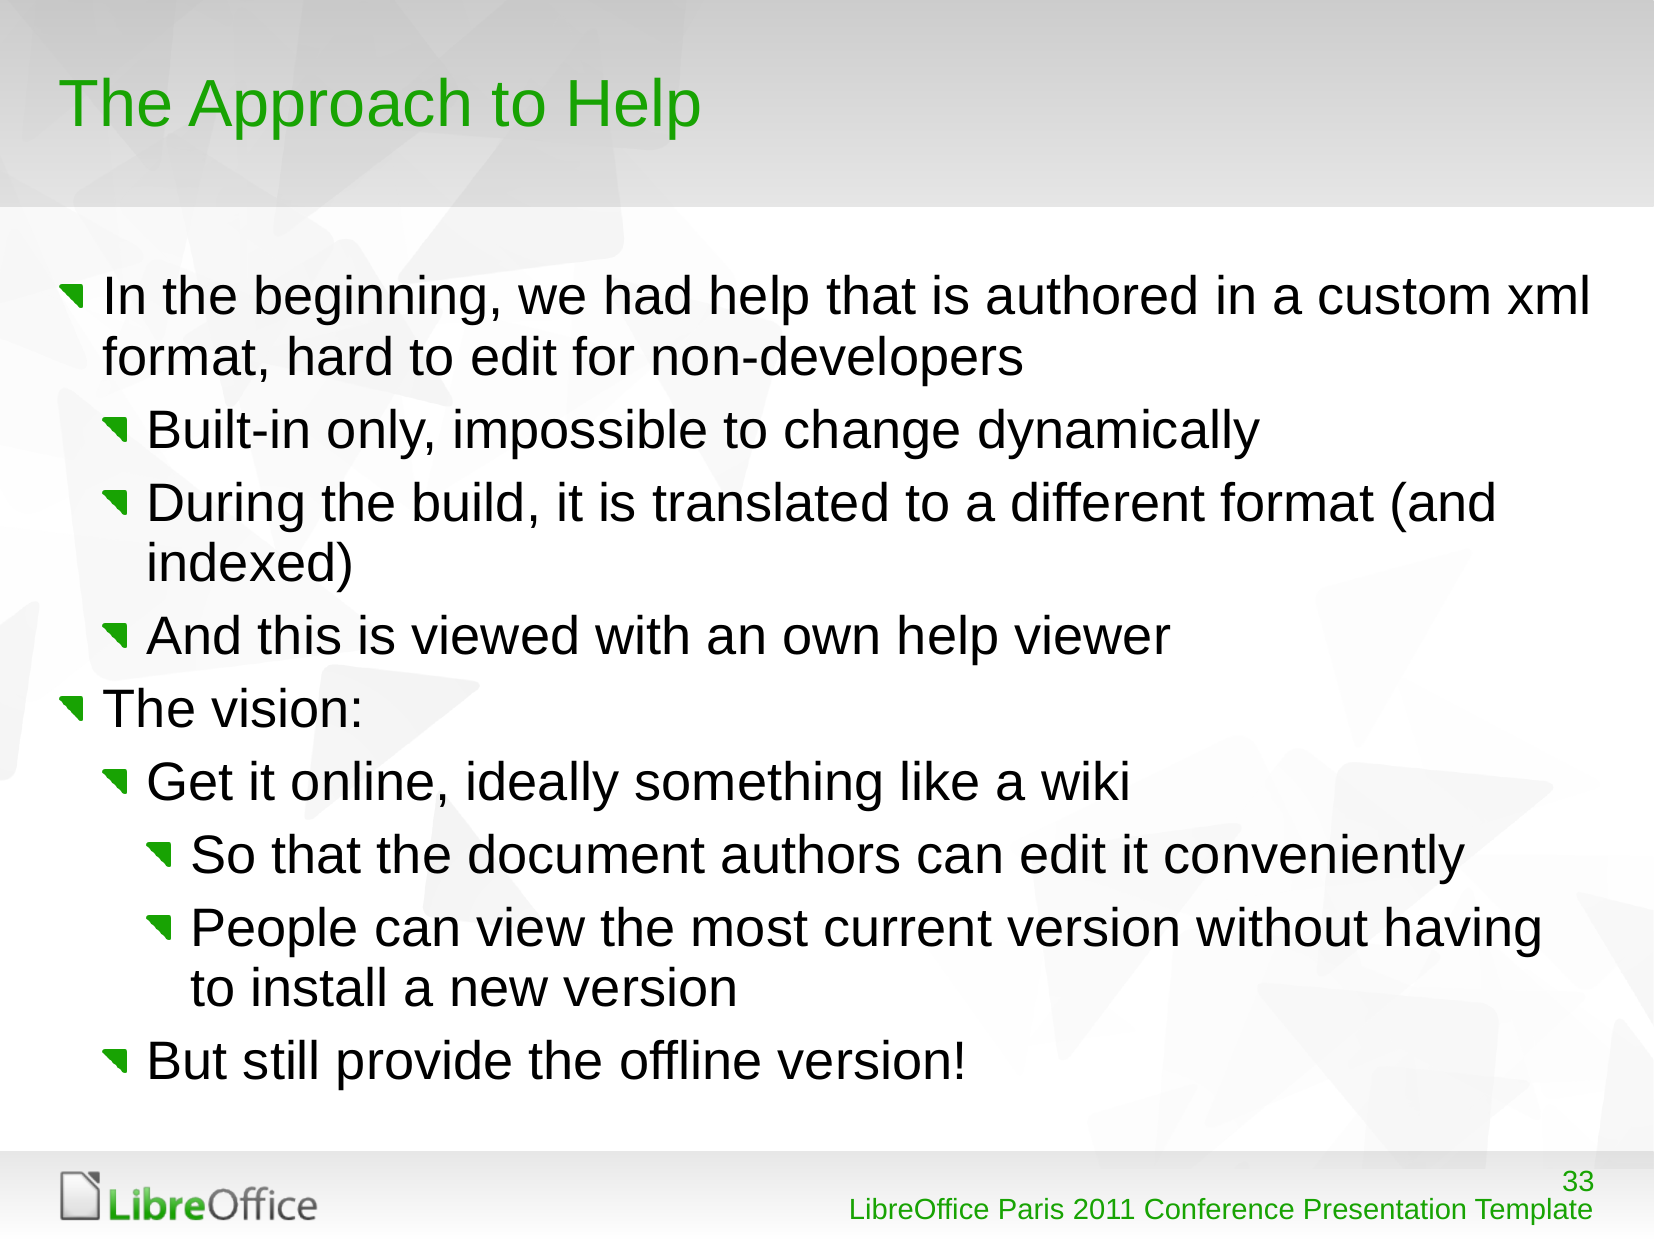

# The Approach to Help
In the beginning, we had help that is authored in a custom xml format, hard to edit for non-developers
Built-in only, impossible to change dynamically
During the build, it is translated to a different format (and indexed)
And this is viewed with an own help viewer
The vision:
Get it online, ideally something like a wiki
So that the document authors can edit it conveniently
People can view the most current version without having to install a new version
But still provide the offline version!
33
LibreOffice Paris 2011 Conference Presentation Template